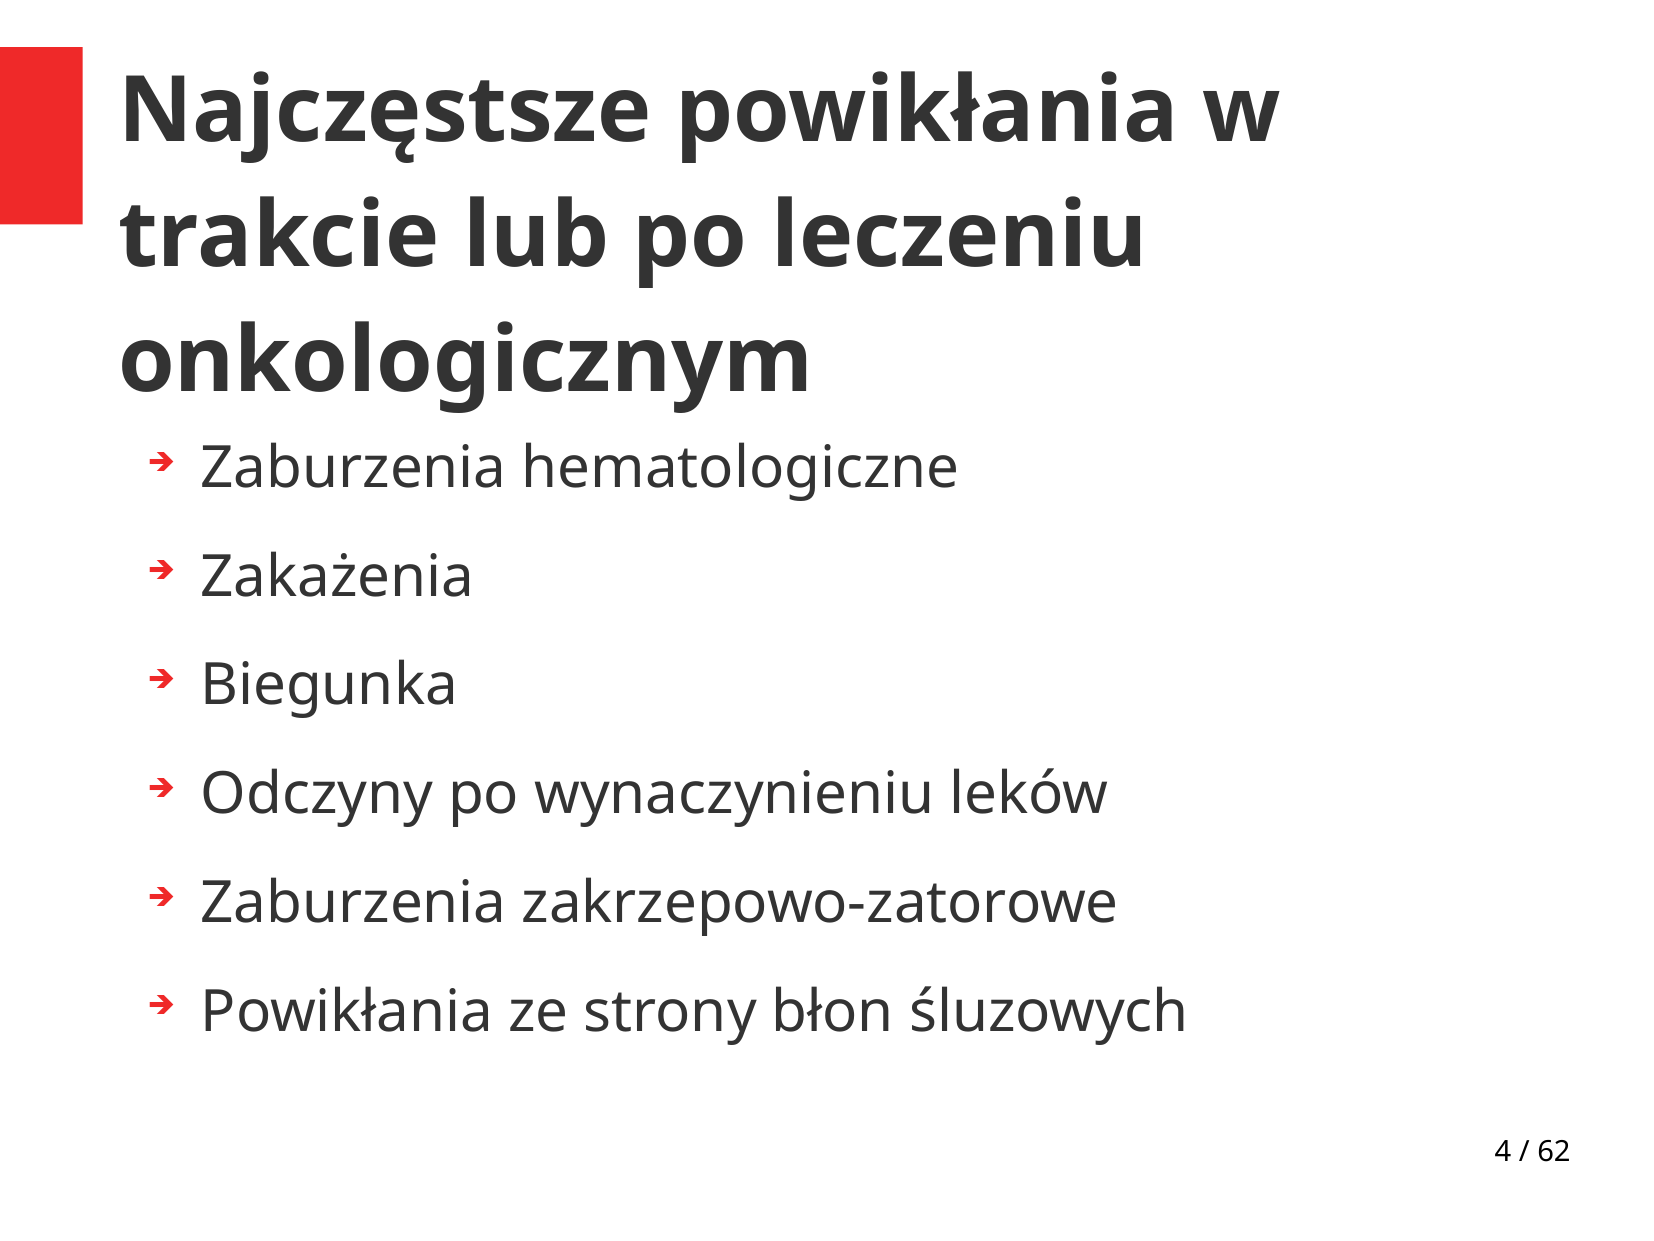

# Najczęstsze powikłania w trakcie lub po leczeniu onkologicznym
Zaburzenia hematologiczne
Zakażenia
Biegunka
Odczyny po wynaczynieniu leków
Zaburzenia zakrzepowo-zatorowe
Powikłania ze strony błon śluzowych
4